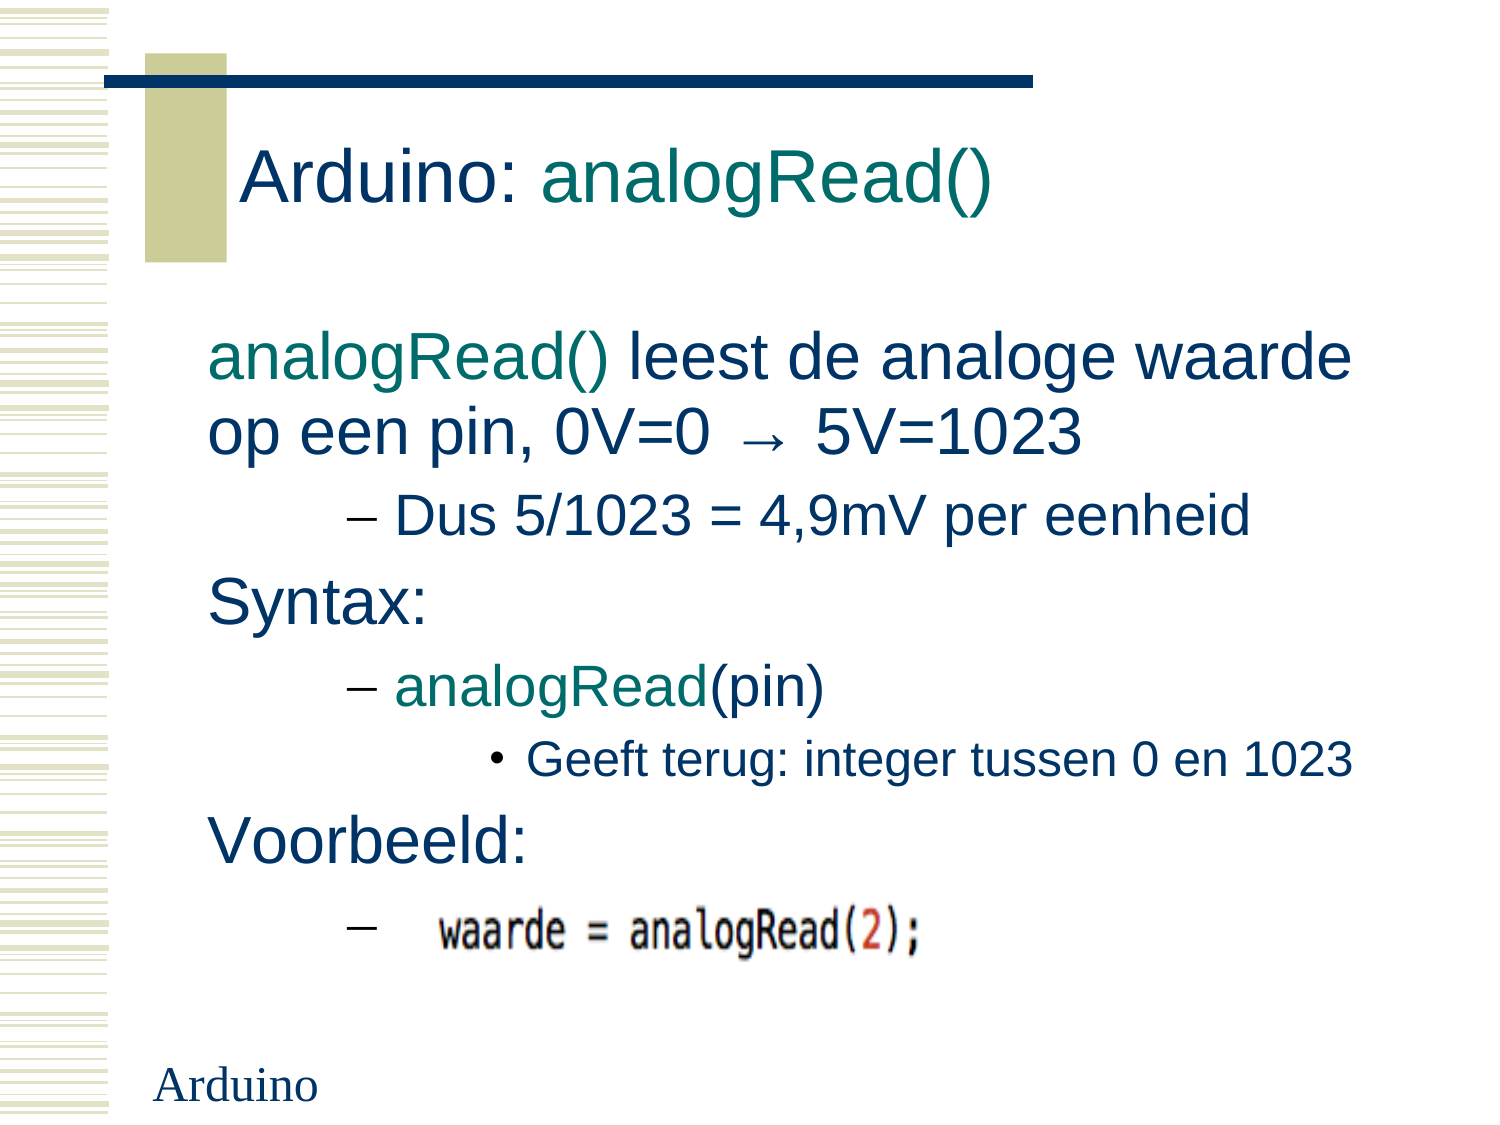

# Arduino: analogRead()
analogRead() leest de analoge waarde op een pin, 0V=0 → 5V=1023
Dus 5/1023 = 4,9mV per eenheid
Syntax:
analogRead(pin)
Geeft terug: integer tussen 0 en 1023
Voorbeeld:
Arduino